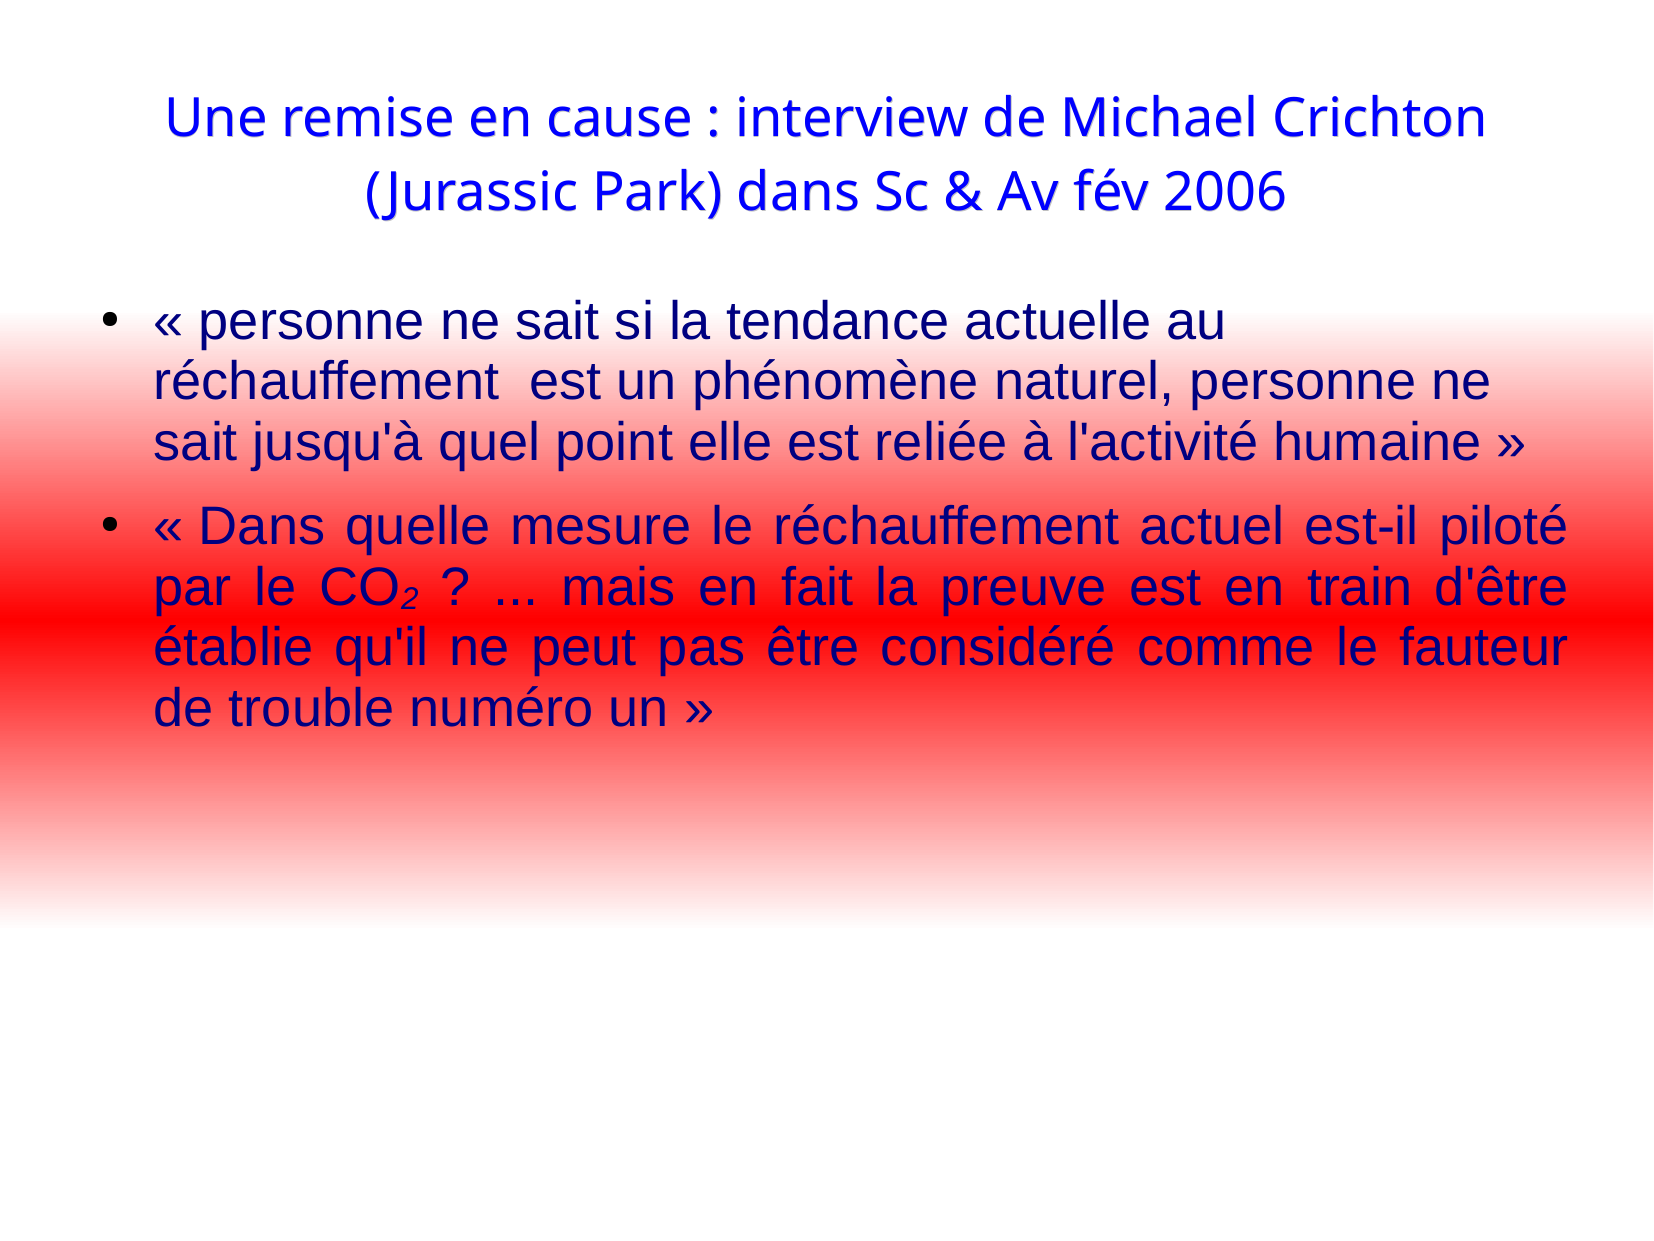

# Une remise en cause : interview de Michael Crichton (Jurassic Park) dans Sc & Av fév 2006
« personne ne sait si la tendance actuelle au réchauffement est un phénomène naturel, personne ne sait jusqu'à quel point elle est reliée à l'activité humaine »
« Dans quelle mesure le réchauffement actuel est-il piloté par le CO2 ? ... mais en fait la preuve est en train d'être établie qu'il ne peut pas être considéré comme le fauteur de trouble numéro un »